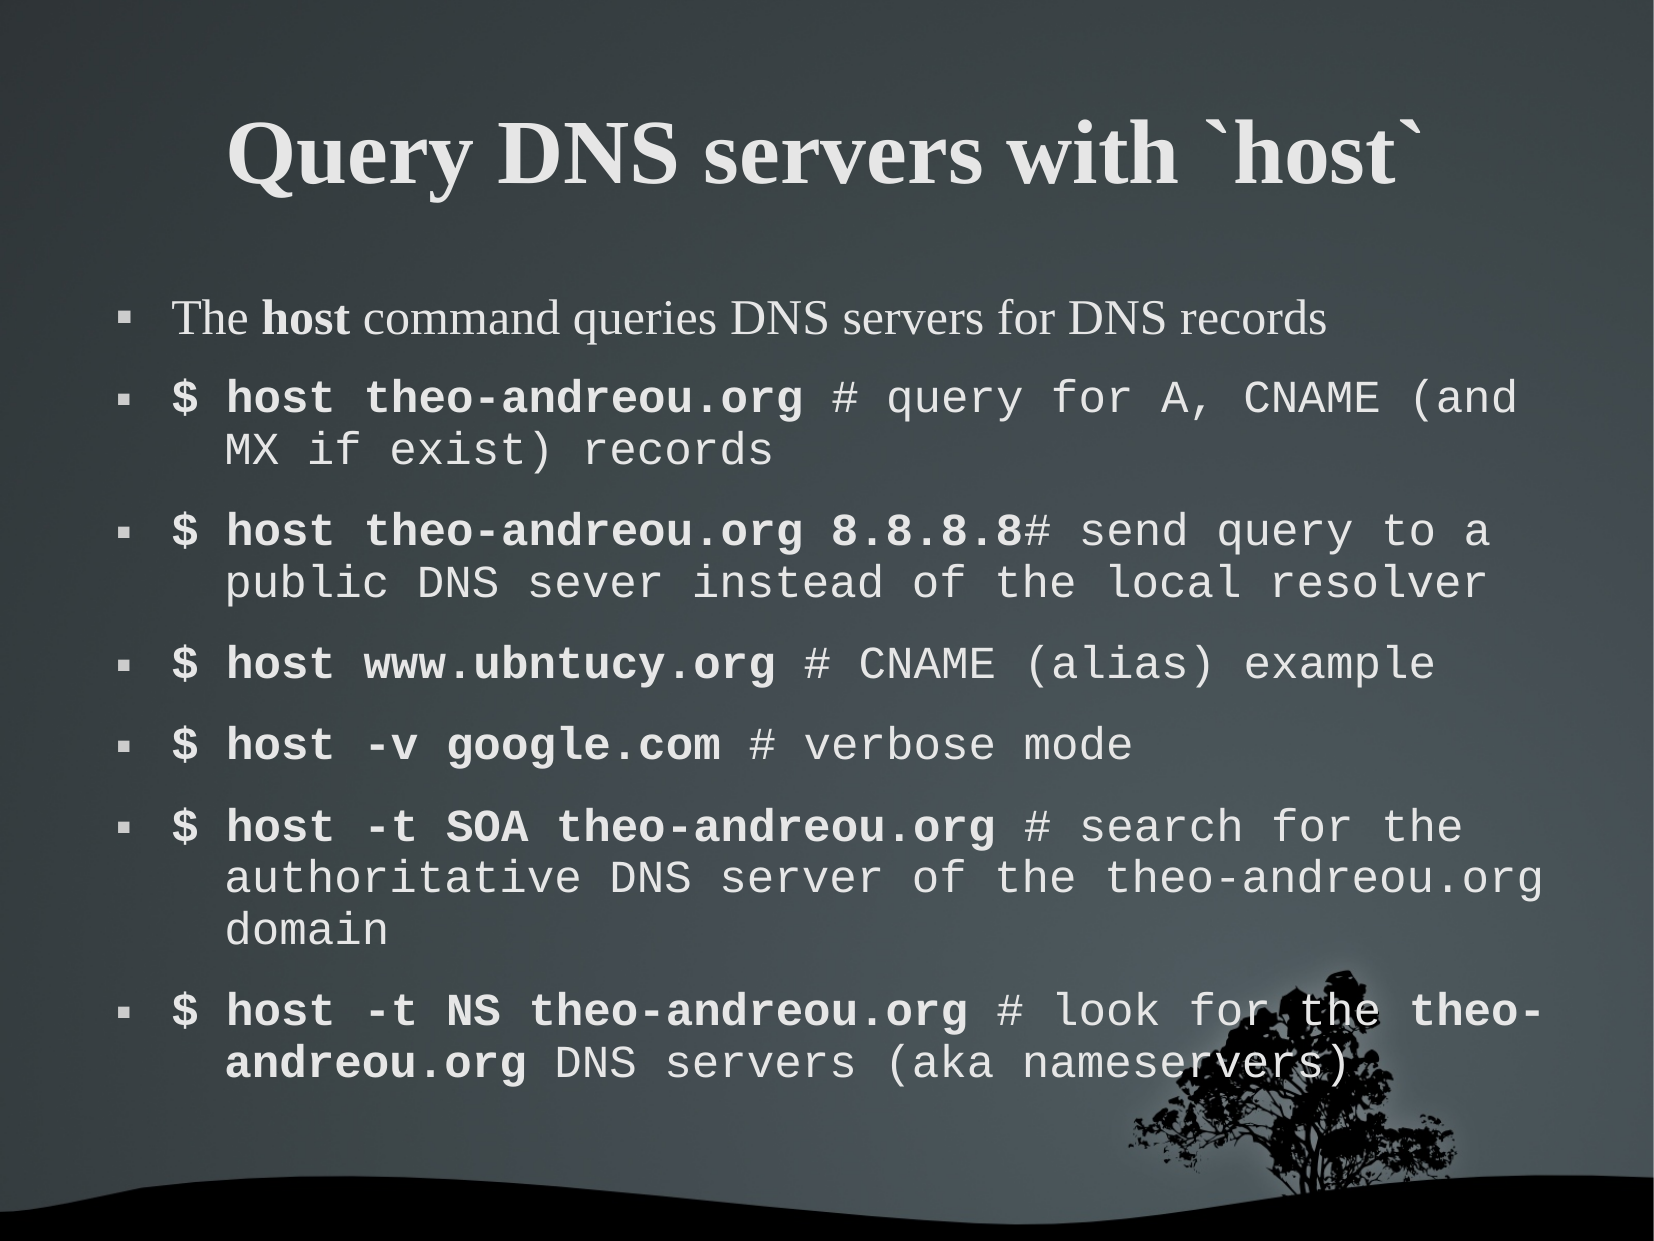

# Query DNS servers with `host`
The host command queries DNS servers for DNS records
$ host theo-andreou.org # query for A, CNAME (and ΜΧ if exist) records
$ host theo-andreou.org 8.8.8.8# send query to a public DNS sever instead of the local resolver
$ host www.ubntucy.org # CNAME (alias) example
$ host -v google.com # verbose mode
$ host -t SOA theo-andreou.org # search for the authoritative DNS server of the theo-andreou.org domain
$ host -t NS theo-andreou.org # look for the theo-andreou.org DNS servers (aka nameservers)